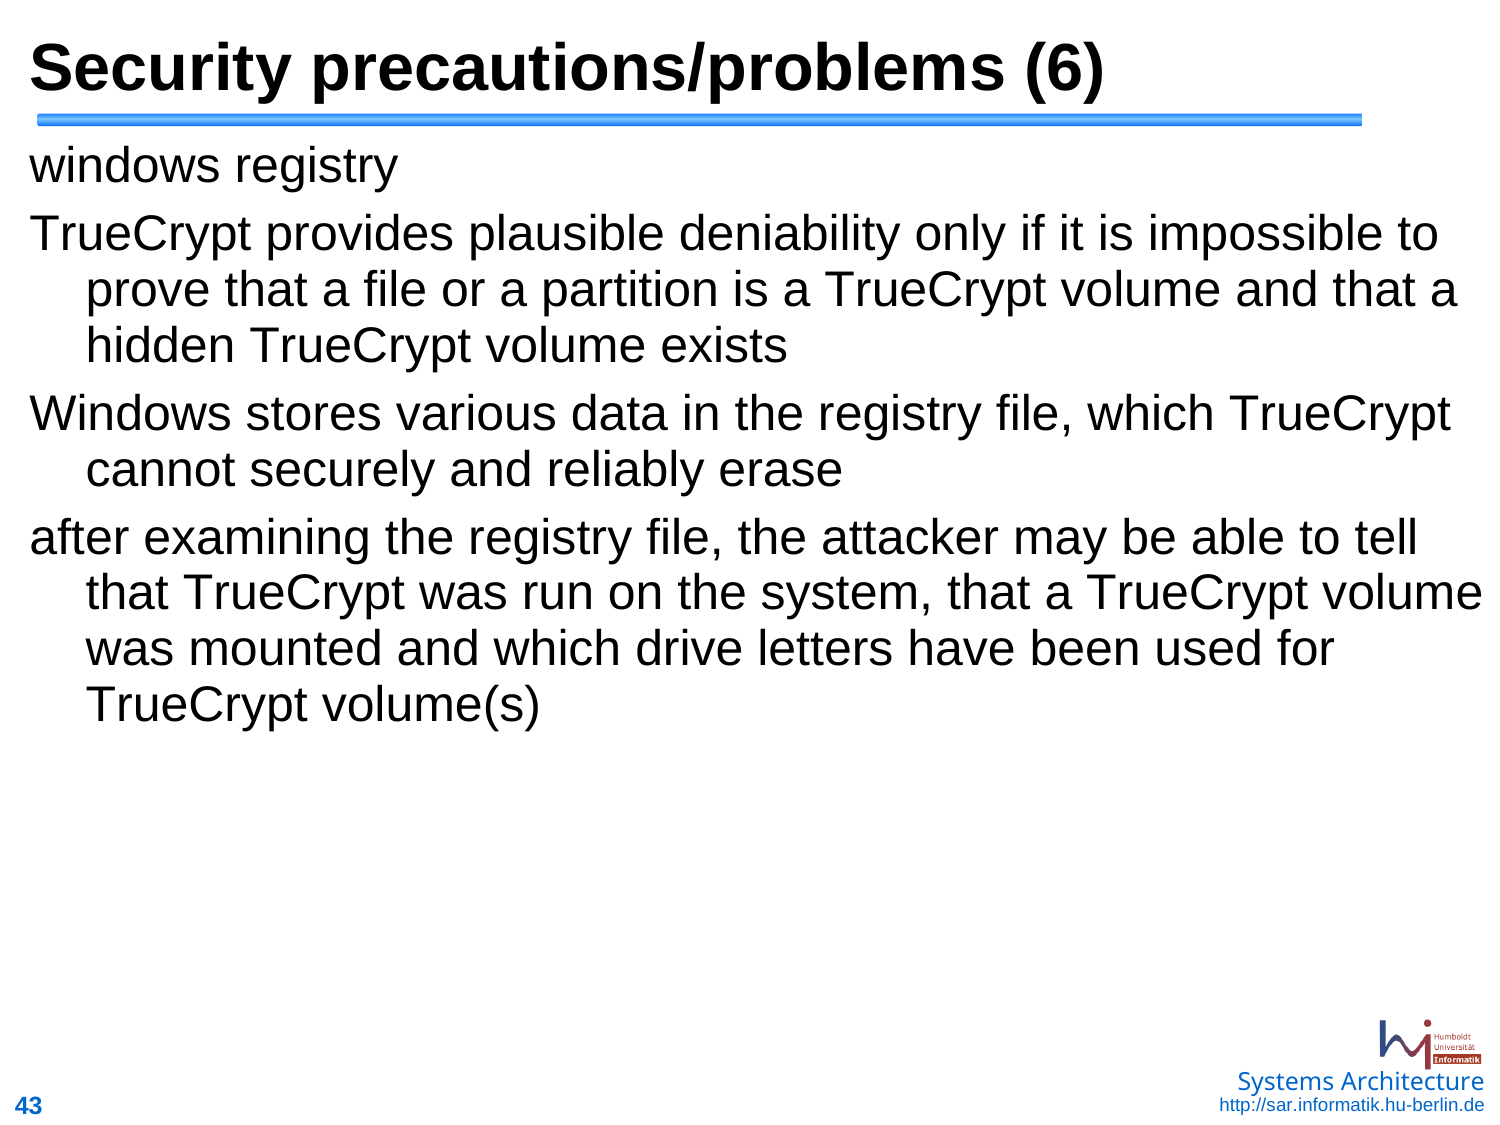

# Security precautions/problems (6)
windows registry
TrueCrypt provides plausible deniability only if it is impossible to prove that a file or a partition is a TrueCrypt volume and that a hidden TrueCrypt volume exists
Windows stores various data in the registry file, which TrueCrypt cannot securely and reliably erase
after examining the registry file, the attacker may be able to tell that TrueCrypt was run on the system, that a TrueCrypt volume was mounted and which drive letters have been used for TrueCrypt volume(s)